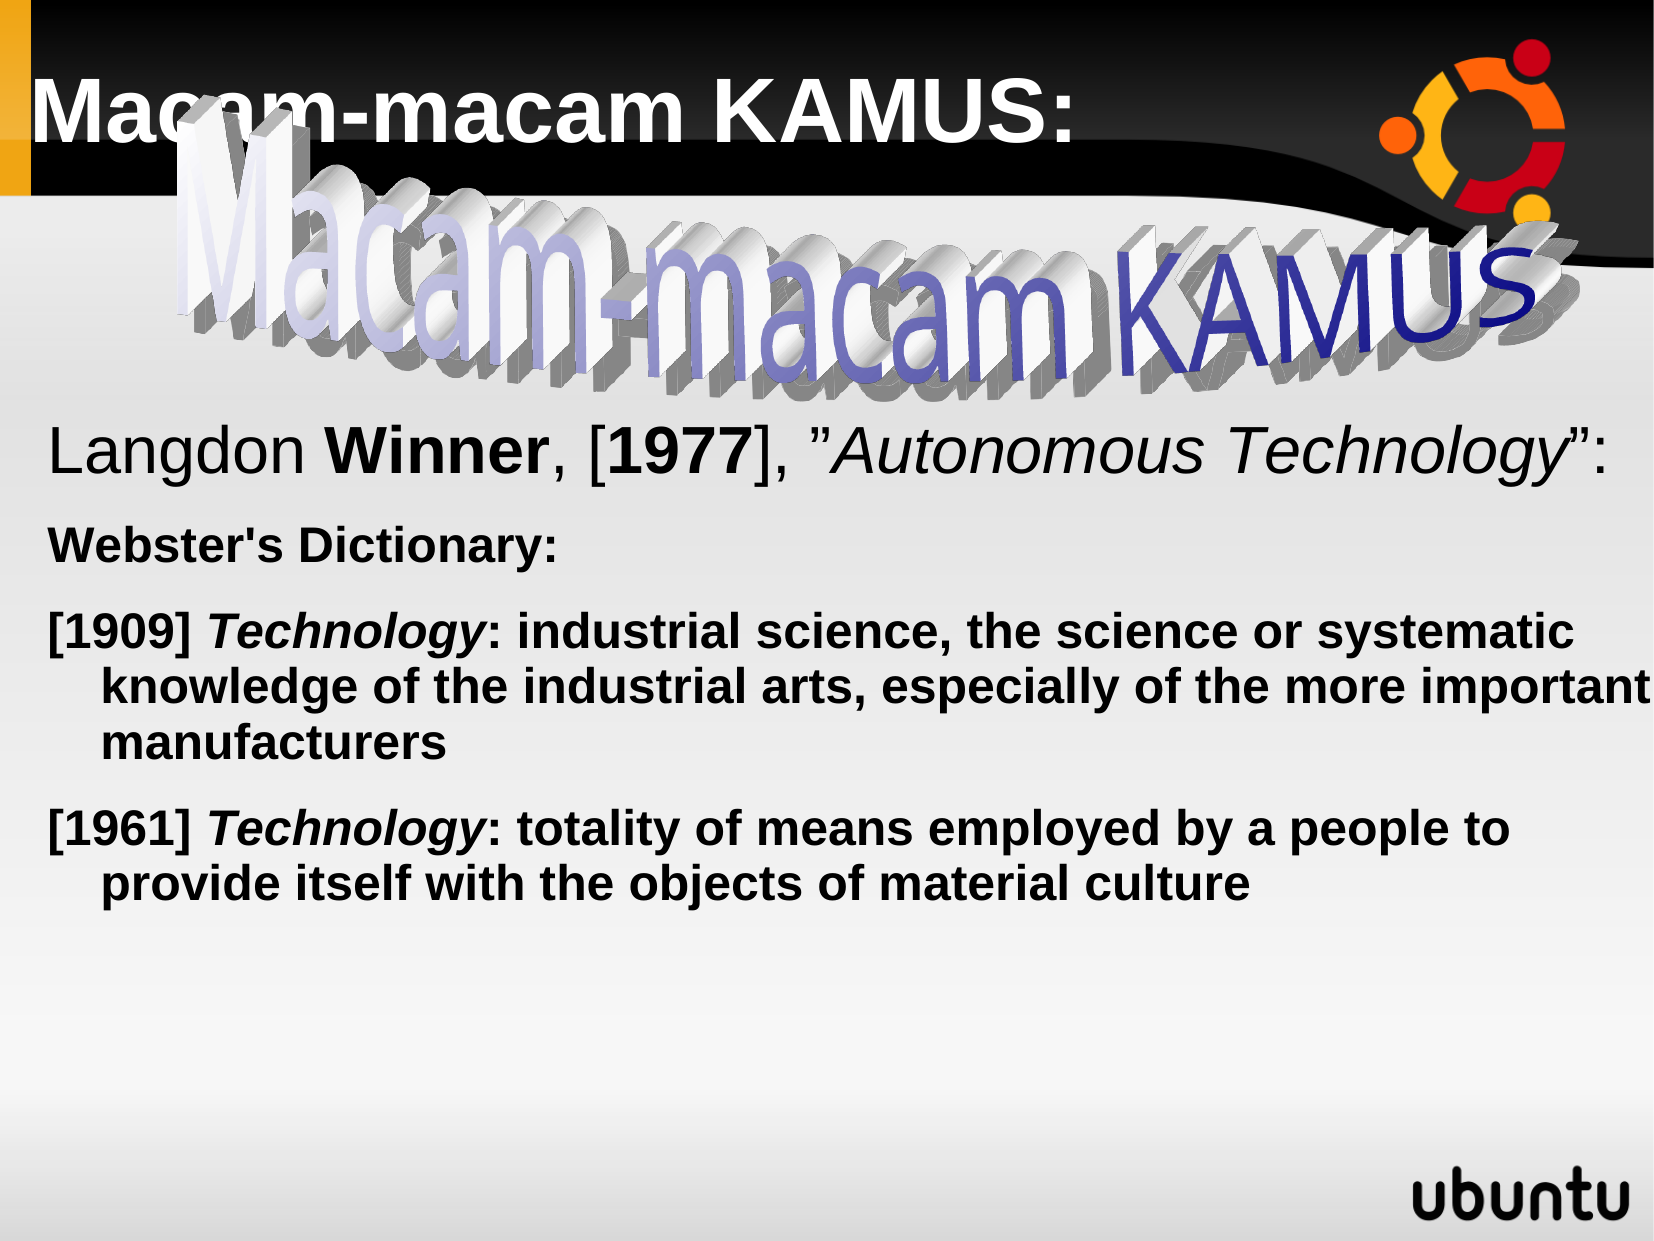

# Macam-macam KAMUS:
Macam-macam KAMUS
Langdon Winner, [1977], ”Autonomous Technology”:
Webster's Dictionary:
[1909] Technology: industrial science, the science or systematic knowledge of the industrial arts, especially of the more important manufacturers
[1961] Technology: totality of means employed by a people to provide itself with the objects of material culture